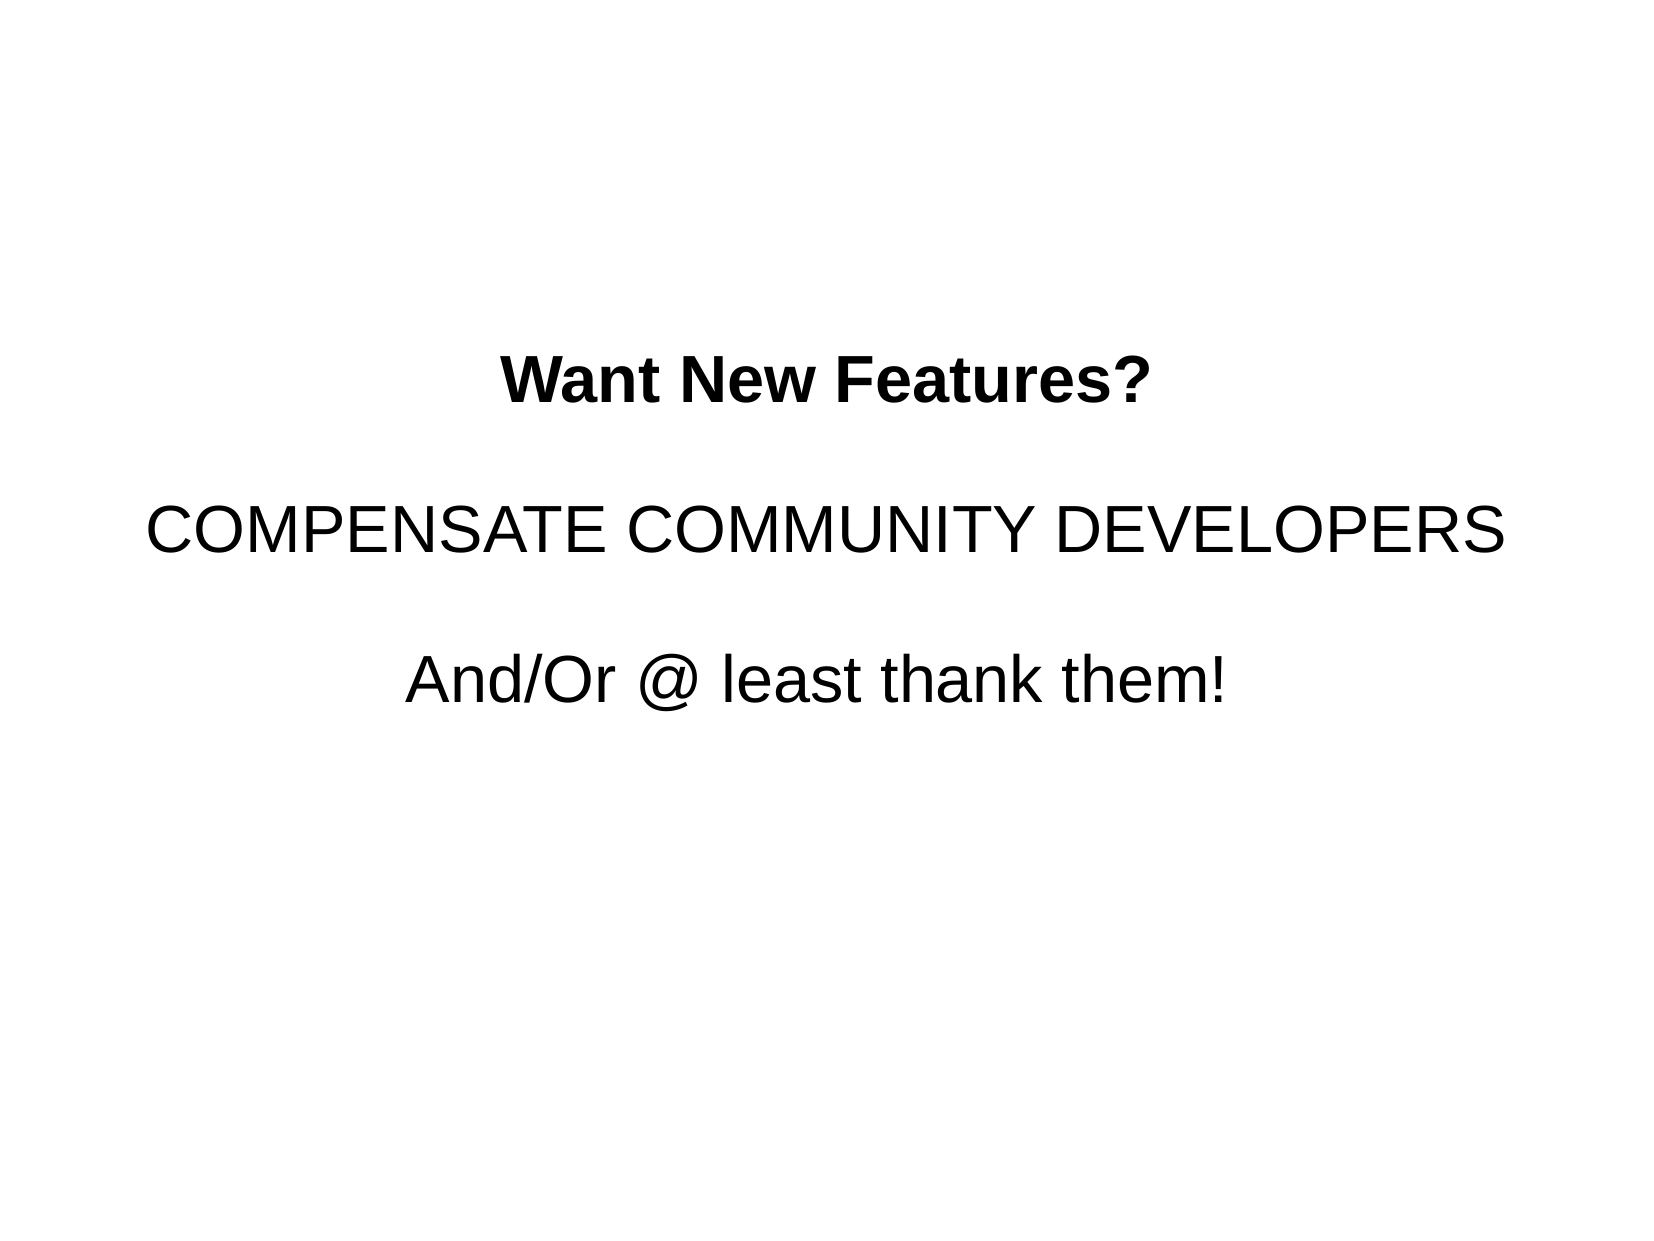

# Want New Features?
COMPENSATE COMMUNITY DEVELOPERS
And/Or @ least thank them!